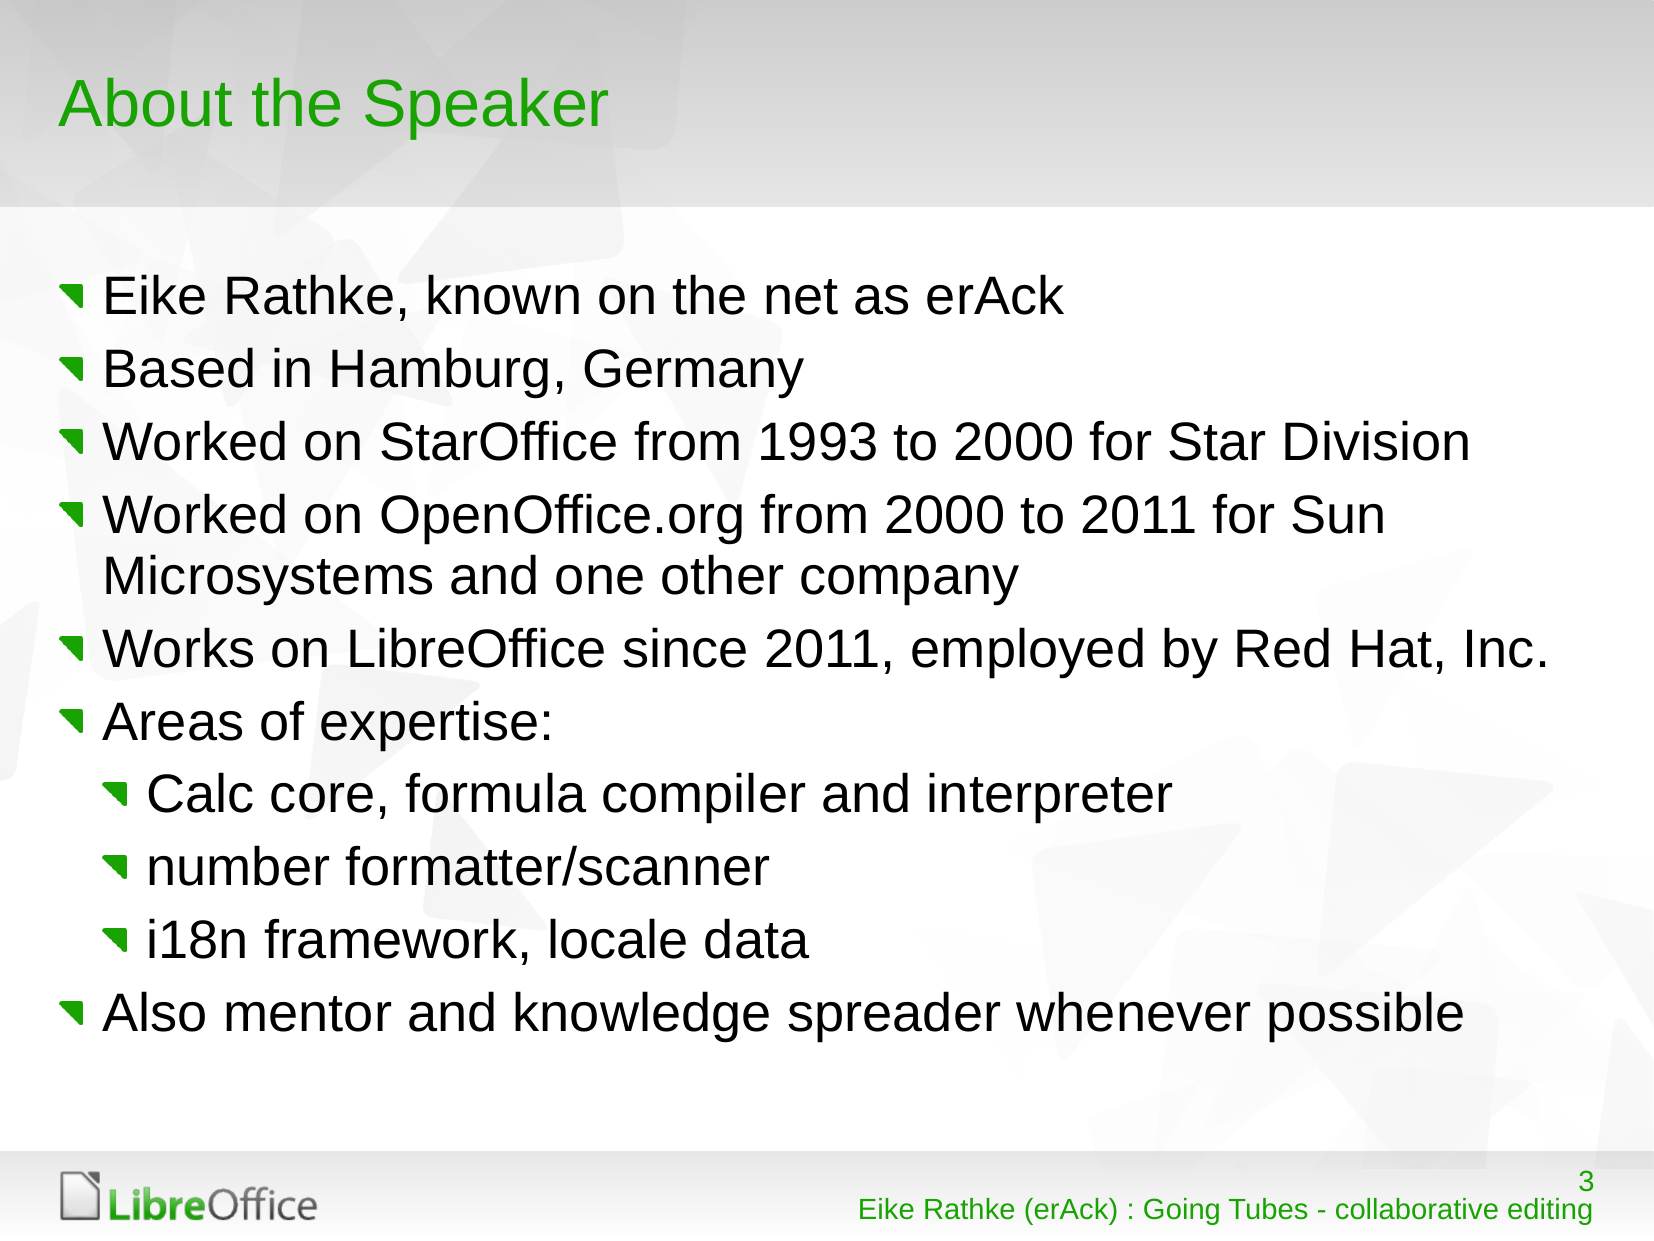

# About the Speaker
Eike Rathke, known on the net as erAck
Based in Hamburg, Germany
Worked on StarOffice from 1993 to 2000 for Star Division
Worked on OpenOffice.org from 2000 to 2011 for Sun Microsystems and one other company
Works on LibreOffice since 2011, employed by Red Hat, Inc.
Areas of expertise:
Calc core, formula compiler and interpreter
number formatter/scanner
i18n framework, locale data
Also mentor and knowledge spreader whenever possible
3
Eike Rathke (erAck) : Going Tubes - collaborative editing